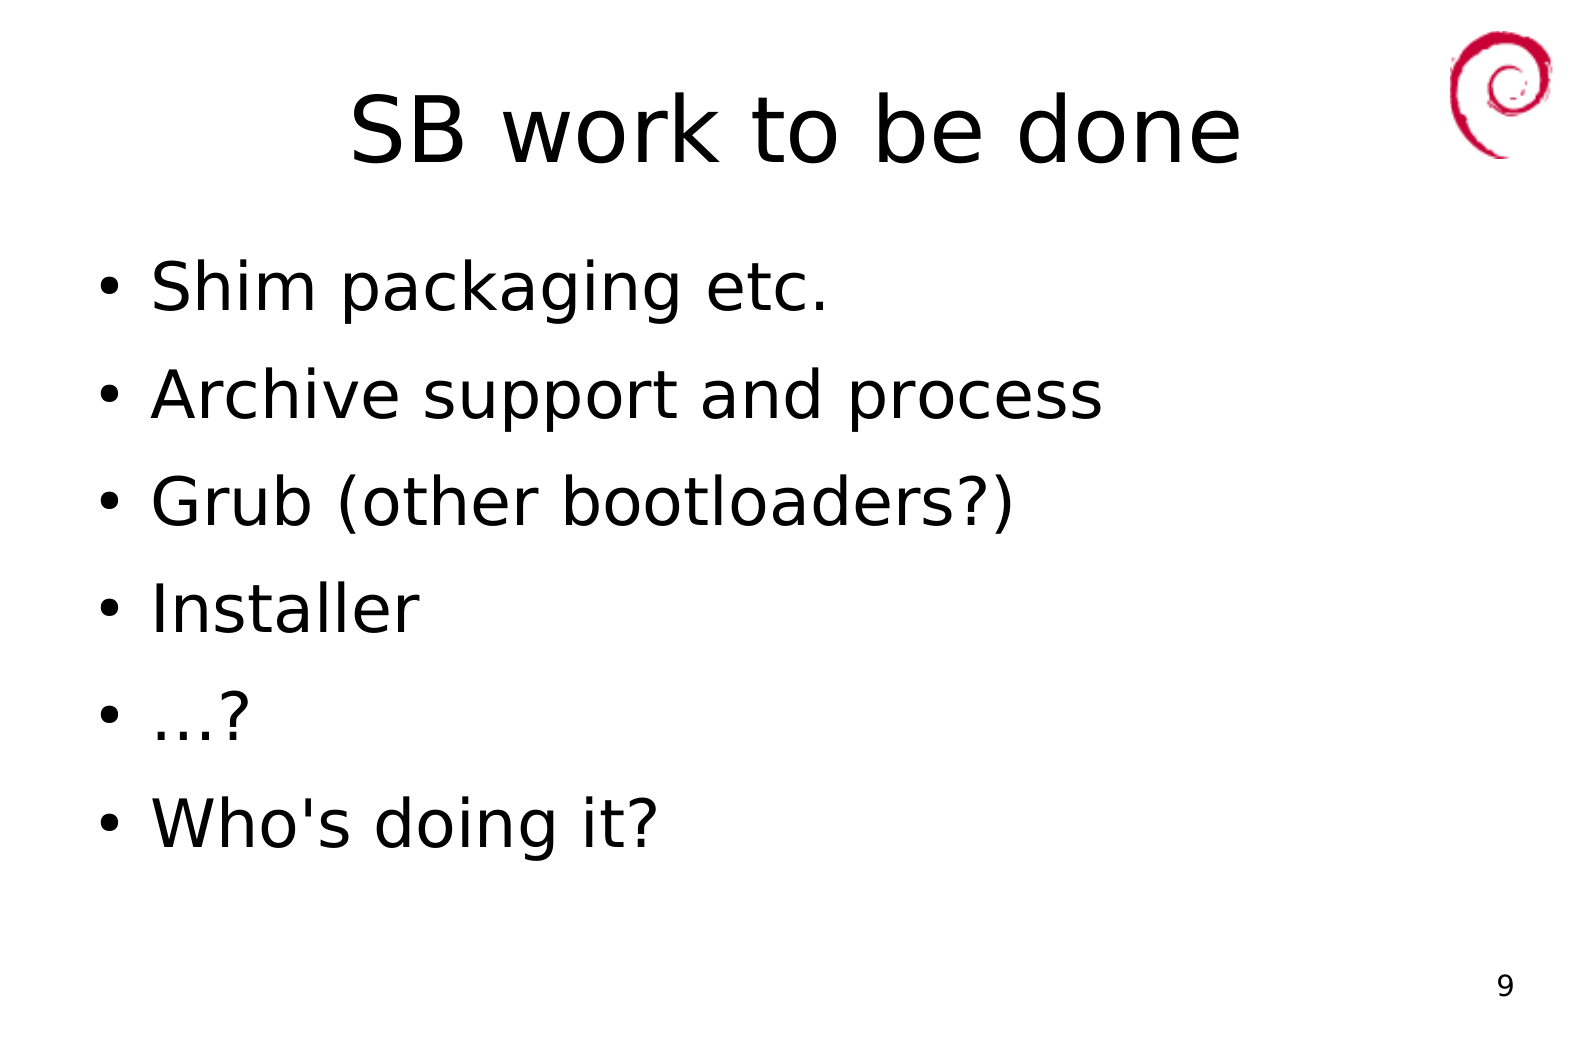

# SB work to be done
Shim packaging etc.
Archive support and process
Grub (other bootloaders?)
Installer
…?
Who's doing it?
9